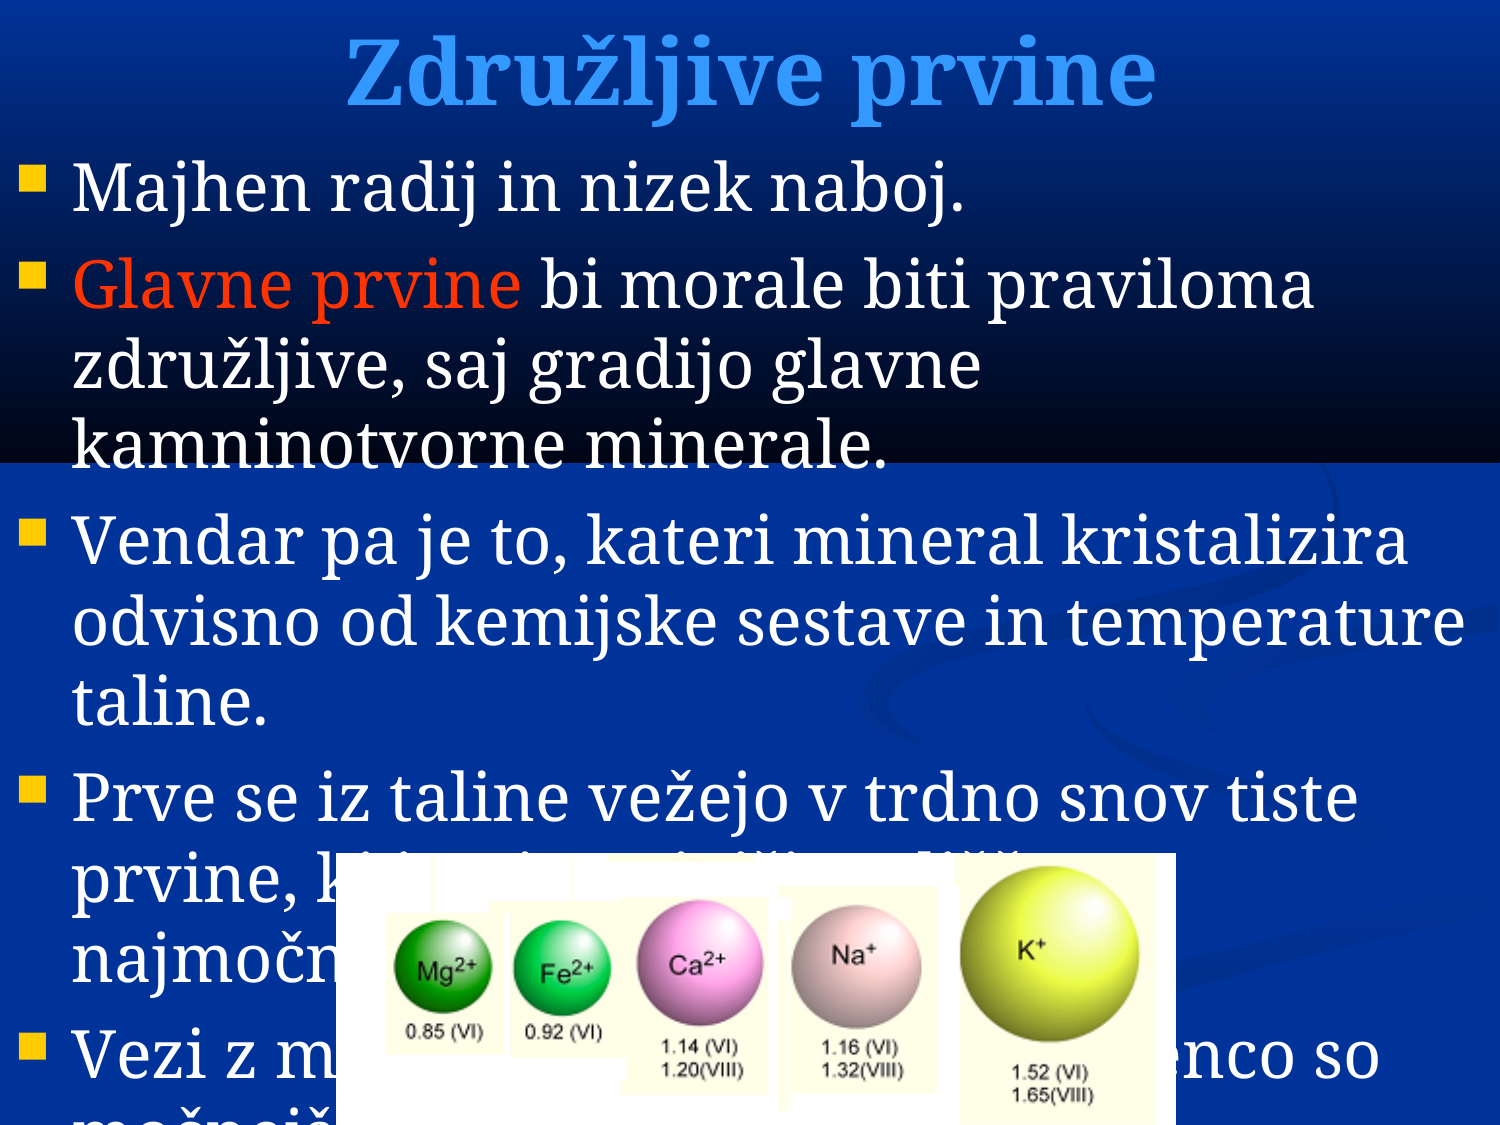

Združljive prvine
# Majhen radij in nizek naboj.
Glavne prvine bi morale biti praviloma združljive, saj gradijo glavne kamninotvorne minerale.
Vendar pa je to, kateri mineral kristalizira odvisno od kemijske sestave in temperature taline.
Prve se iz taline vežejo v trdno snov tiste prvine, ki imajo najvišja tališča – najmočnejše vezi med ioni.
Vezi z manjšimi kationi z višjo valenco so močnejše.